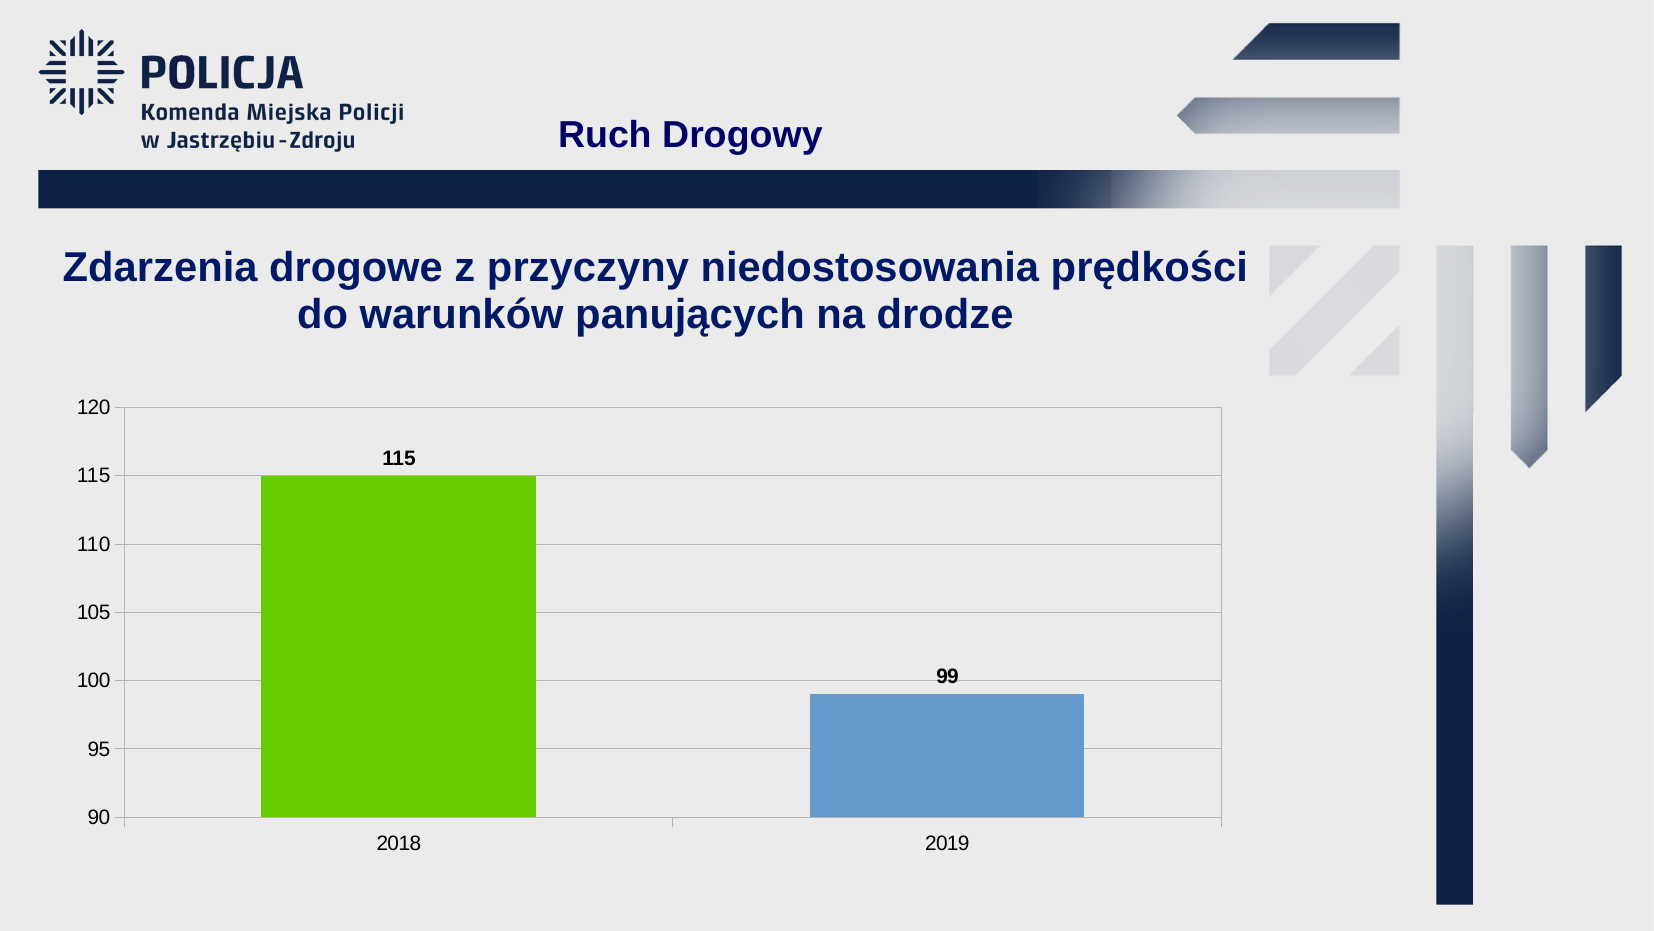

Ruch Drogowy
# Zdarzenia drogowe z przyczyny niedostosowania prędkości do warunków panujących na drodze
### Chart
| Category | Kolumna 2 |
|---|---|
| 2018 | 115.0 |
| 2019 | 99.0 |